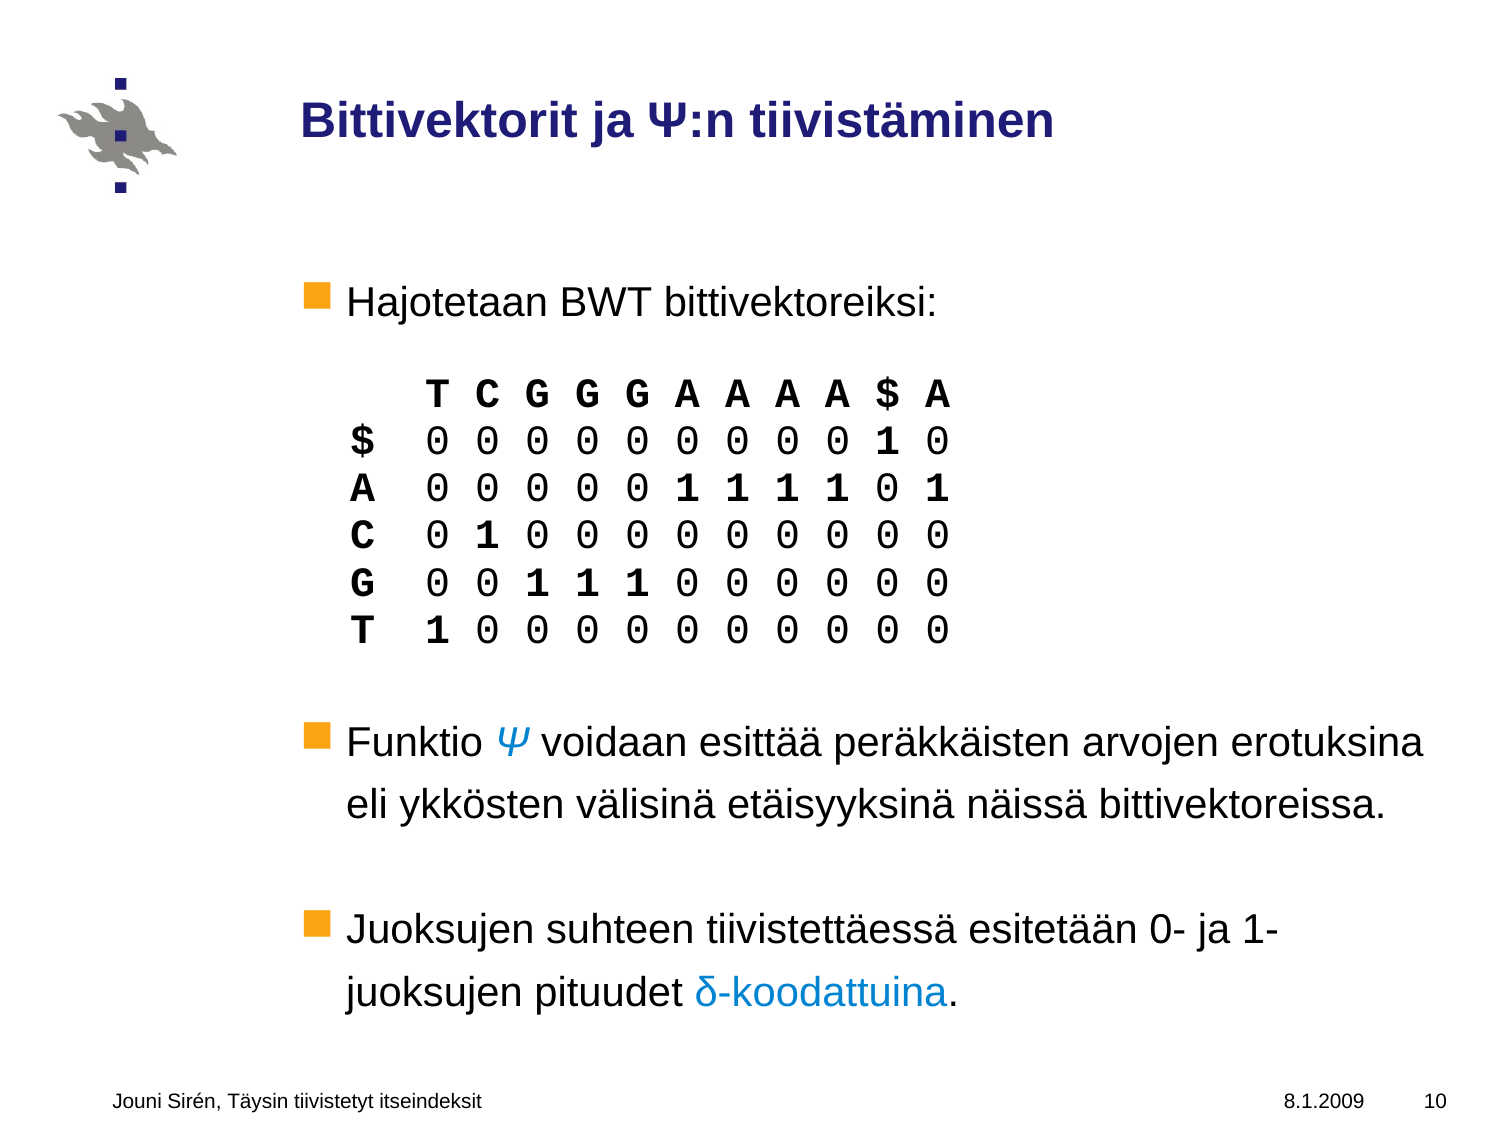

# Bittivektorit ja Ψ:n tiivistäminen
Hajotetaan BWT bittivektoreiksi:
 T C G G G A A A A $ A
 $ 0 0 0 0 0 0 0 0 0 1 0
 A 0 0 0 0 0 1 1 1 1 0 1
 C 0 1 0 0 0 0 0 0 0 0 0
 G 0 0 1 1 1 0 0 0 0 0 0
 T 1 0 0 0 0 0 0 0 0 0 0
Funktio Ψ voidaan esittää peräkkäisten arvojen erotuksina eli ykkösten välisinä etäisyyksinä näissä bittivektoreissa.
Juoksujen suhteen tiivistettäessä esitetään 0- ja 1-juoksujen pituudet δ-koodattuina.
Jouni Sirén, Täysin tiivistetyt itseindeksit
8.1.2009
10